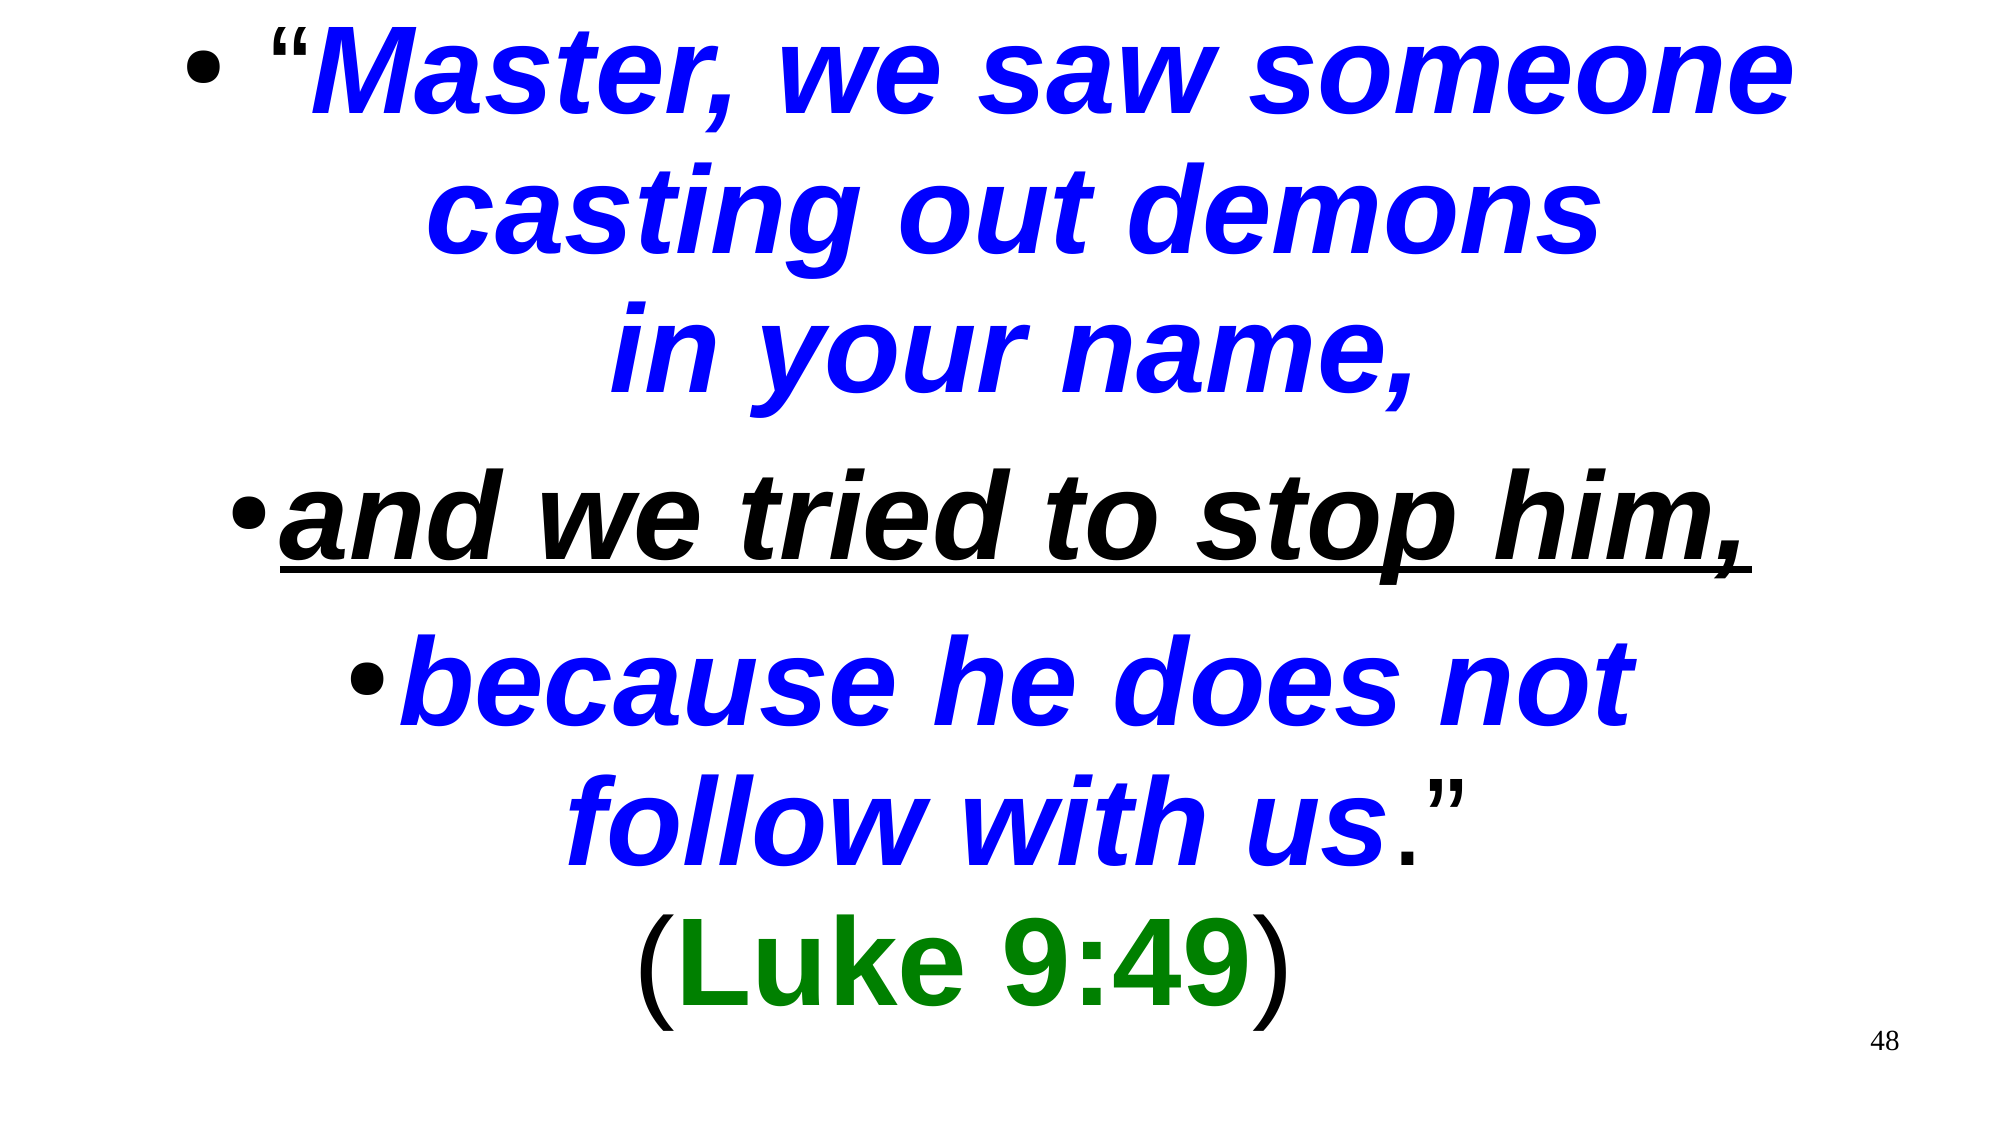

# “Master, we saw someone casting out demons in your name,
and we tried to stop him,
because he does not
follow with us.”
(Luke 9:49)
48